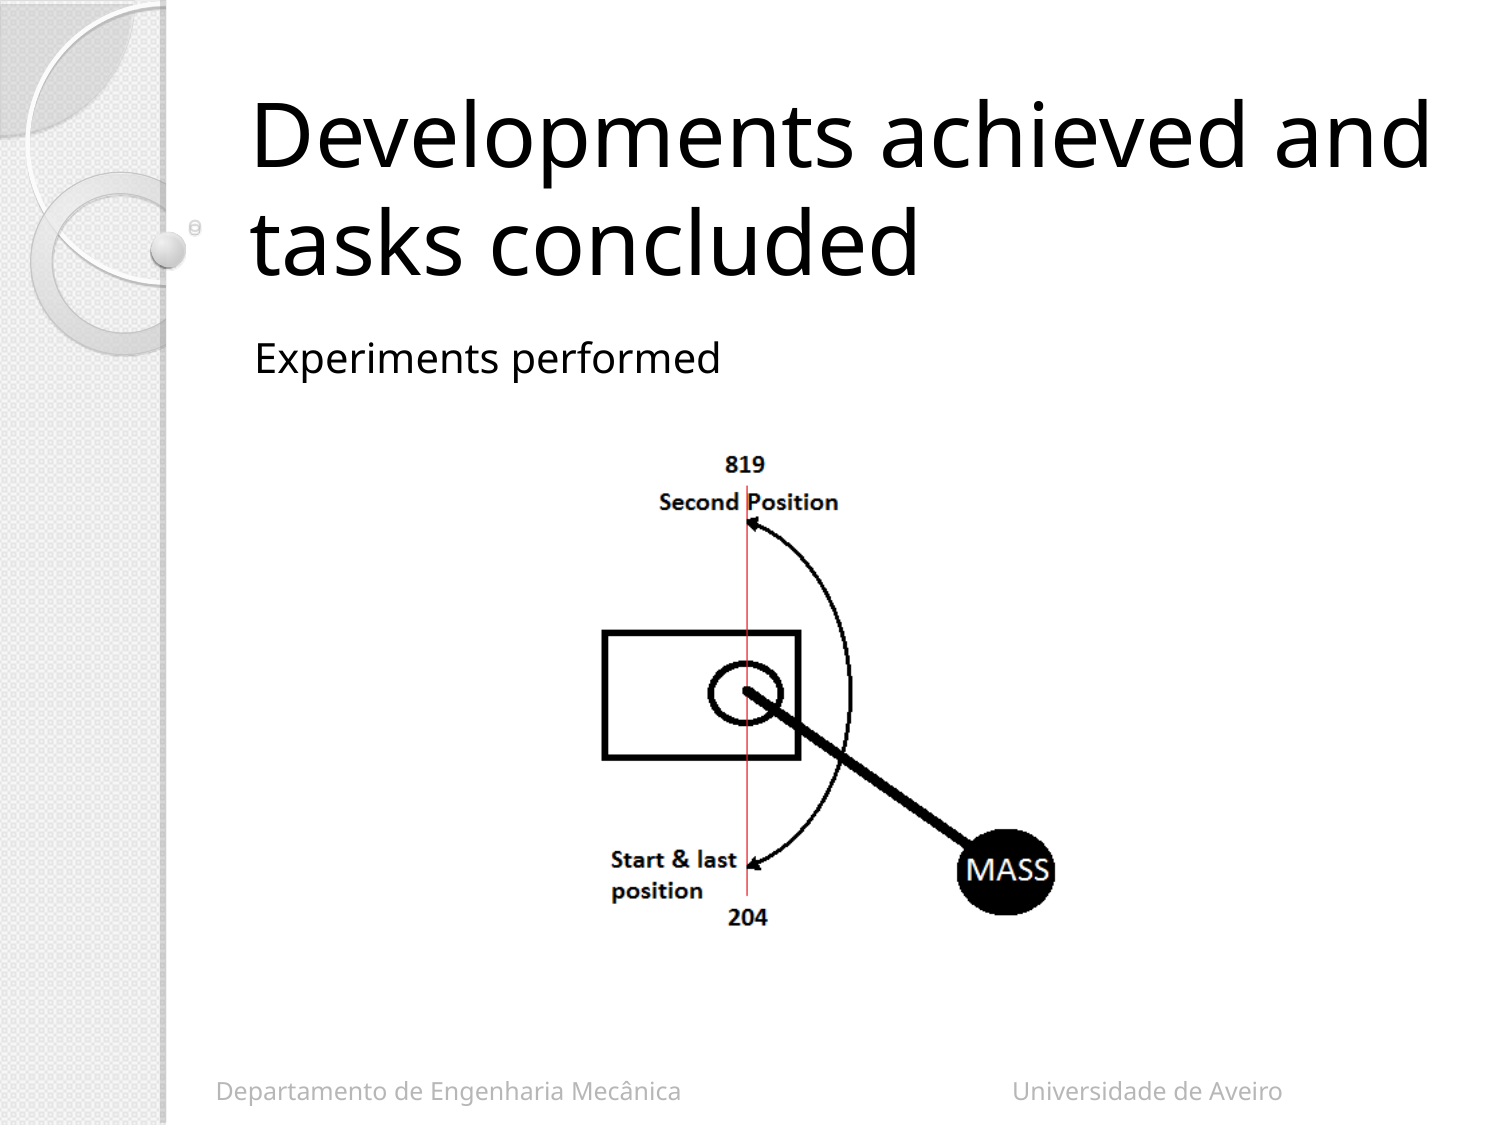

# Developments achieved and tasks concluded
Experiments performed
Departamento de Engenharia Mecânica Universidade de Aveiro